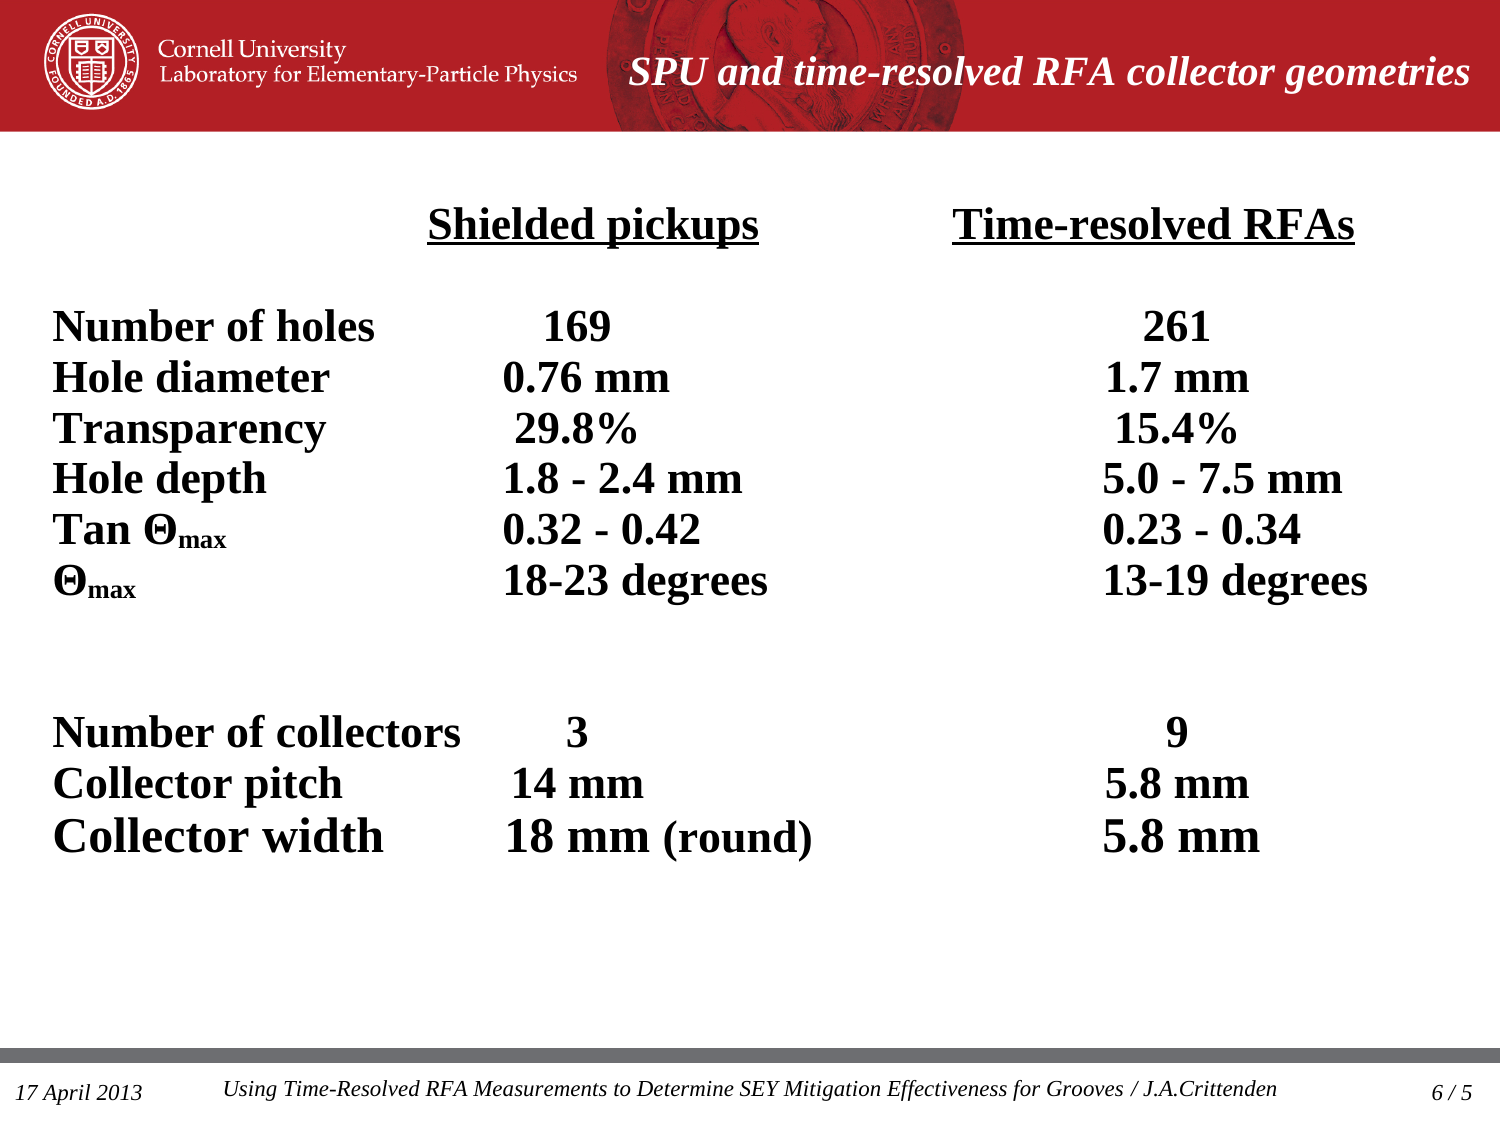

# SPU and time-resolved RFA collector geometries
						Shielded pickups				Time-resolved RFAs
Number of holes			169								261
Hole diameter				0.76 mm							1.7 mm
Transparency				29.8%								15.4%
Hole depth					1.8 - 2.4 mm						5.0 - 7.5 mm
Tan Θmax					0.32 - 0.42							0.23 - 0.34
Θmax						18-23 degrees						13-19 degrees
Number of collectors		3								9
Collector pitch				14 mm	 							5.8 mm
Collector width			18 mm	 (round)					5.8 mm